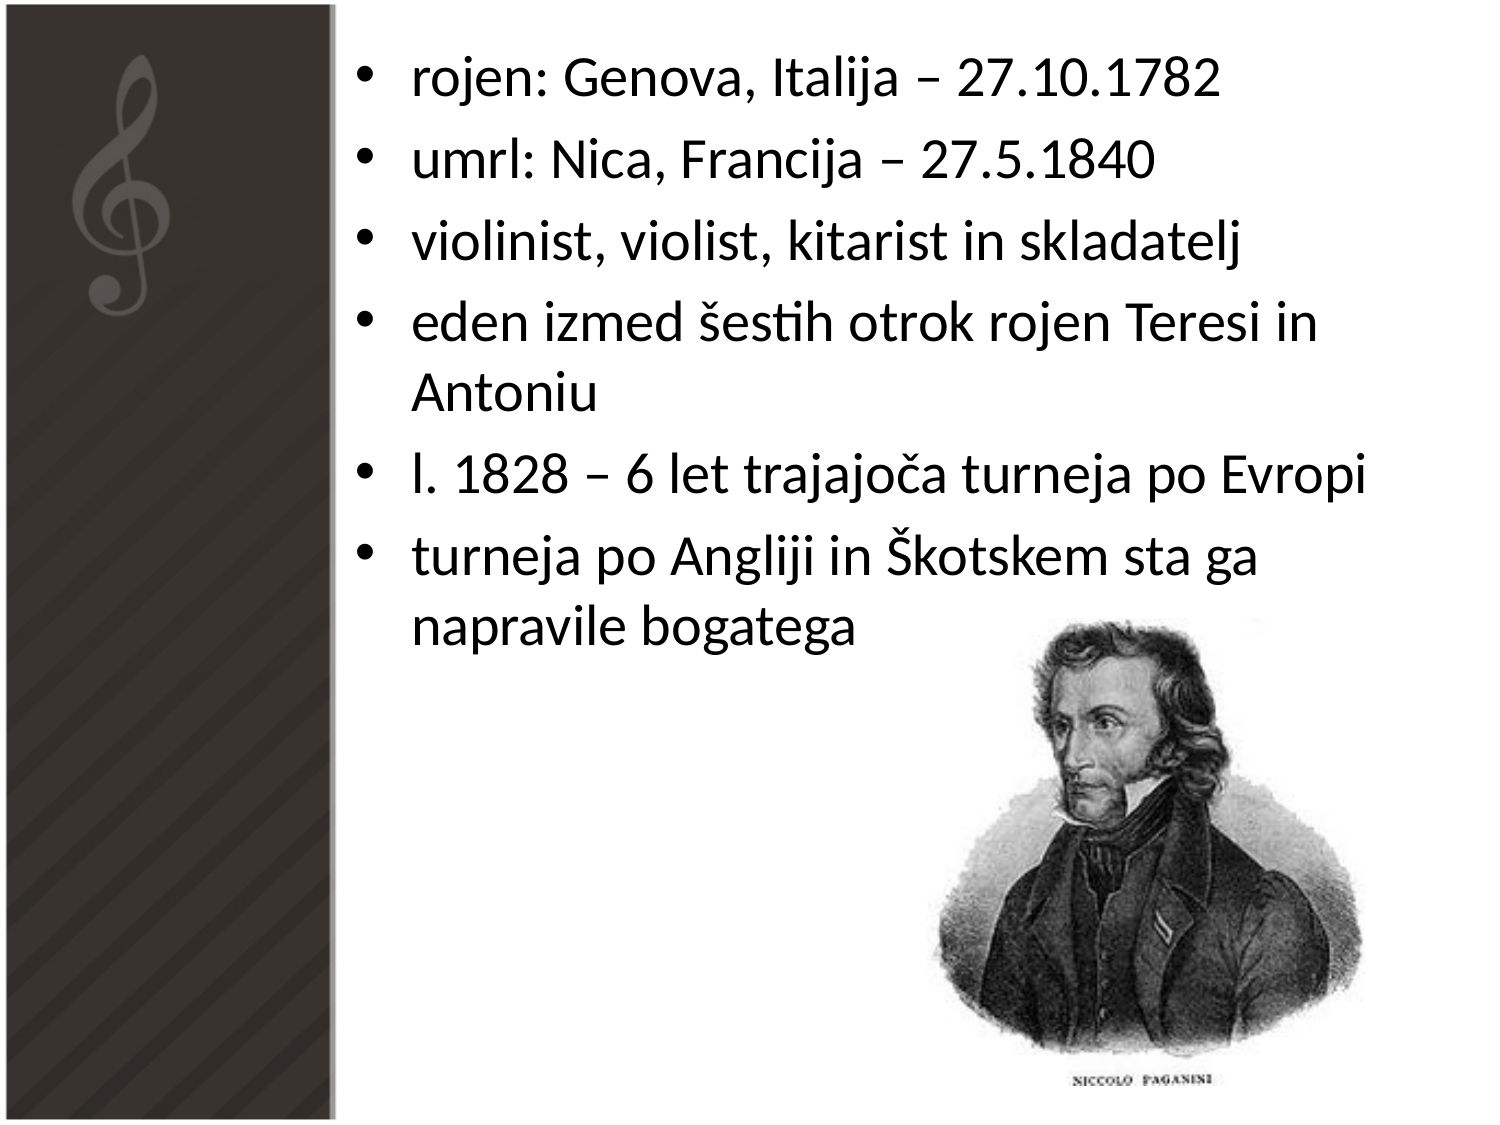

# rojen: Genova, Italija – 27.10.1782
umrl: Nica, Francija – 27.5.1840
violinist, violist, kitarist in skladatelj
eden izmed šestih otrok rojen Teresi in Antoniu
l. 1828 – 6 let trajajoča turneja po Evropi
turneja po Angliji in Škotskem sta ga napravile bogatega